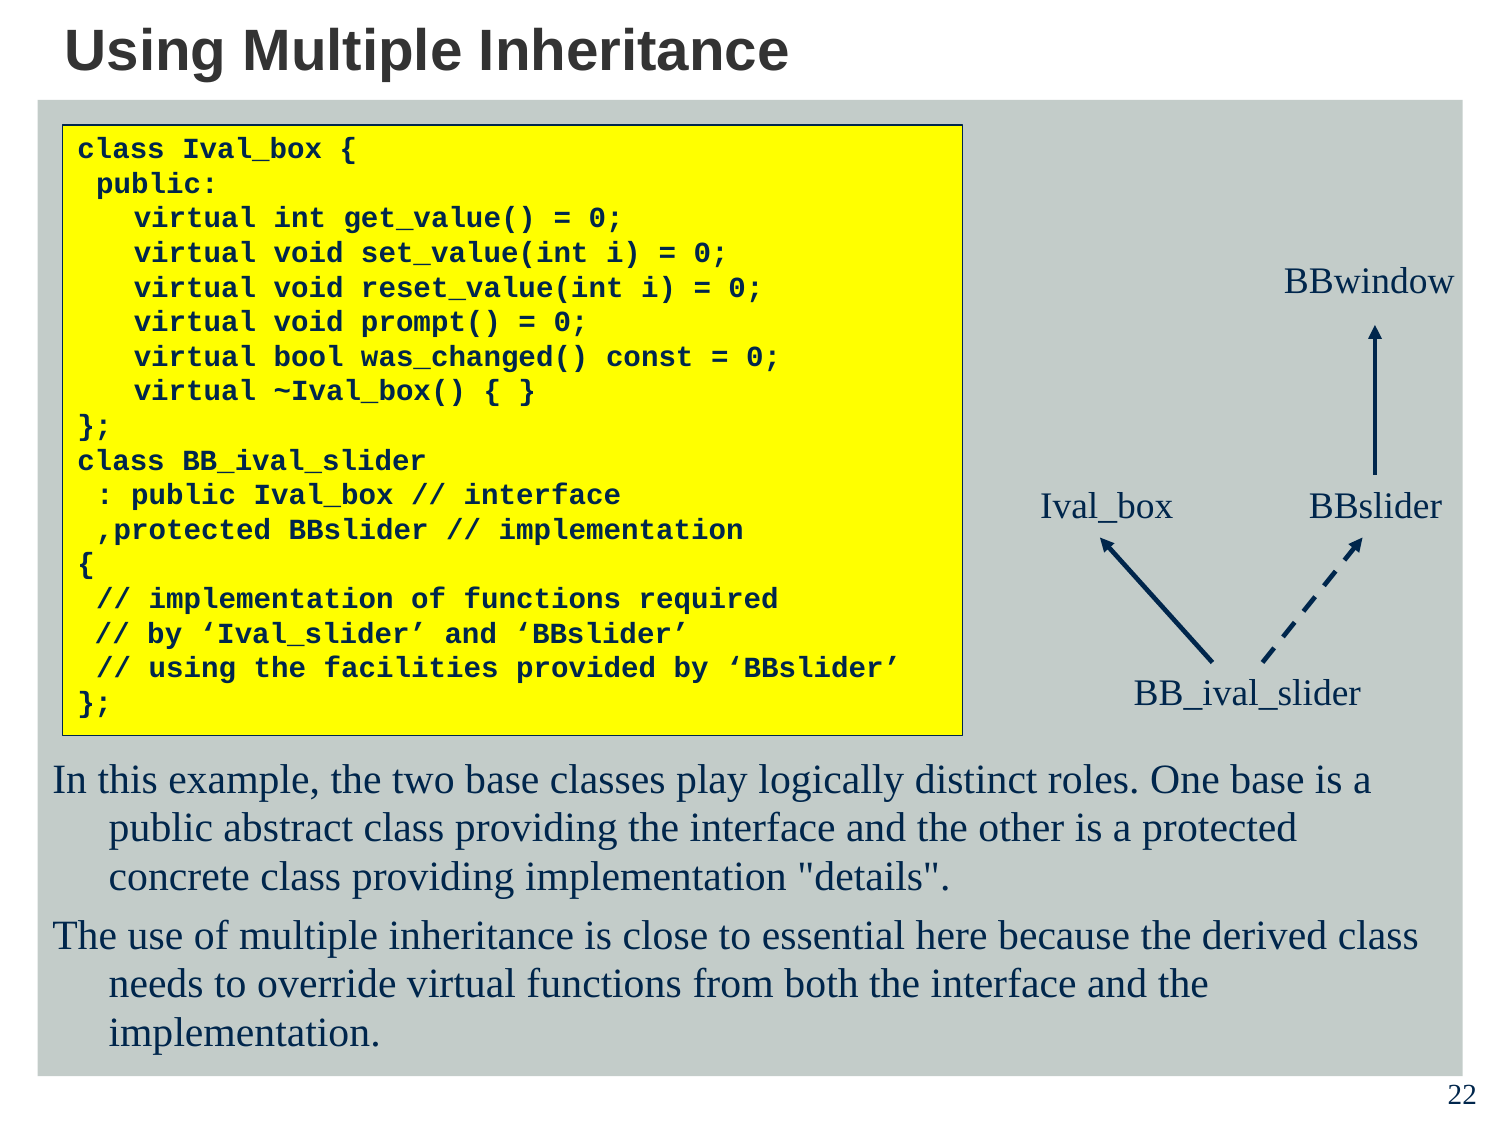

# Using Multiple Inheritance
In this example, the two base classes play logically distinct roles. One base is a public abstract class providing the interface and the other is a protected concrete class providing implementation "details".
The use of multiple inheritance is close to essential here because the derived class needs to override virtual functions from both the interface and the implementation.
class Ival_box {
	public:
		virtual int get_value() = 0;
		virtual void set_value(int i) = 0;
		virtual void reset_value(int i) = 0;
		virtual void prompt() = 0;
		virtual bool was_changed() const = 0;
		virtual ~Ival_box() { }
};
class BB_ival_slider
	: public Ival_box // interface
	,protected BBslider // implementation
{
	// implementation of functions required
 // by ‘Ival_slider’ and ‘BBslider’
	// using the facilities provided by ‘BBslider’
};
BBwindow
Ival_box
BBslider
BB_ival_slider